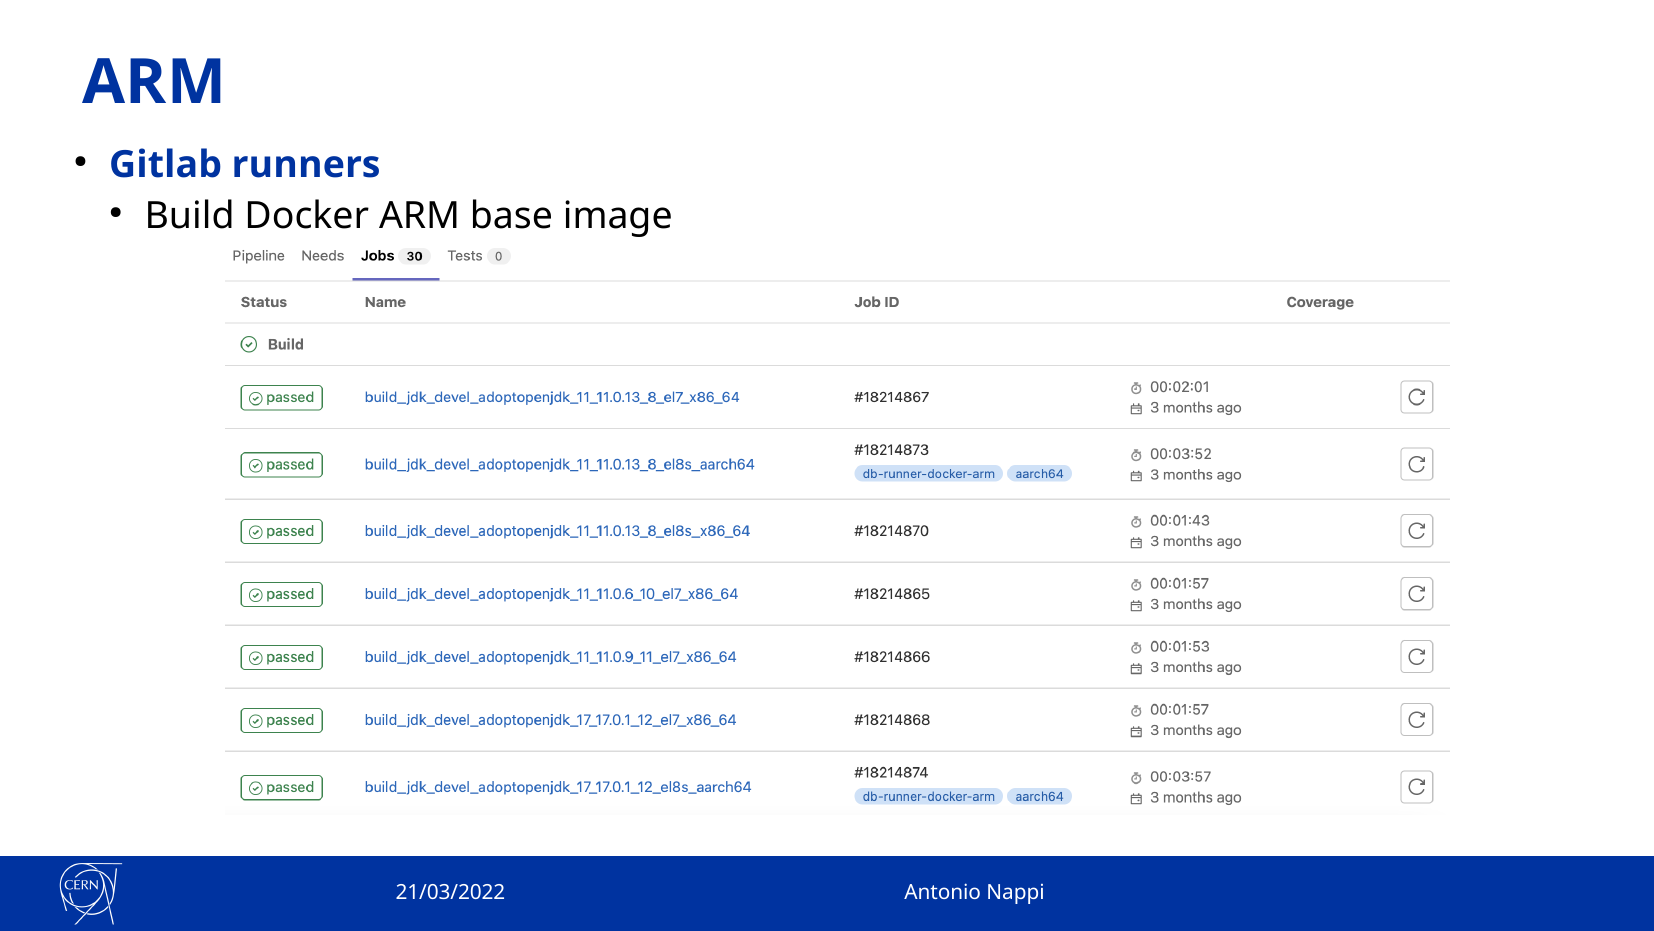

# ARM
Gitlab runners
Build Docker ARM base image
21/03/2022
Antonio Nappi